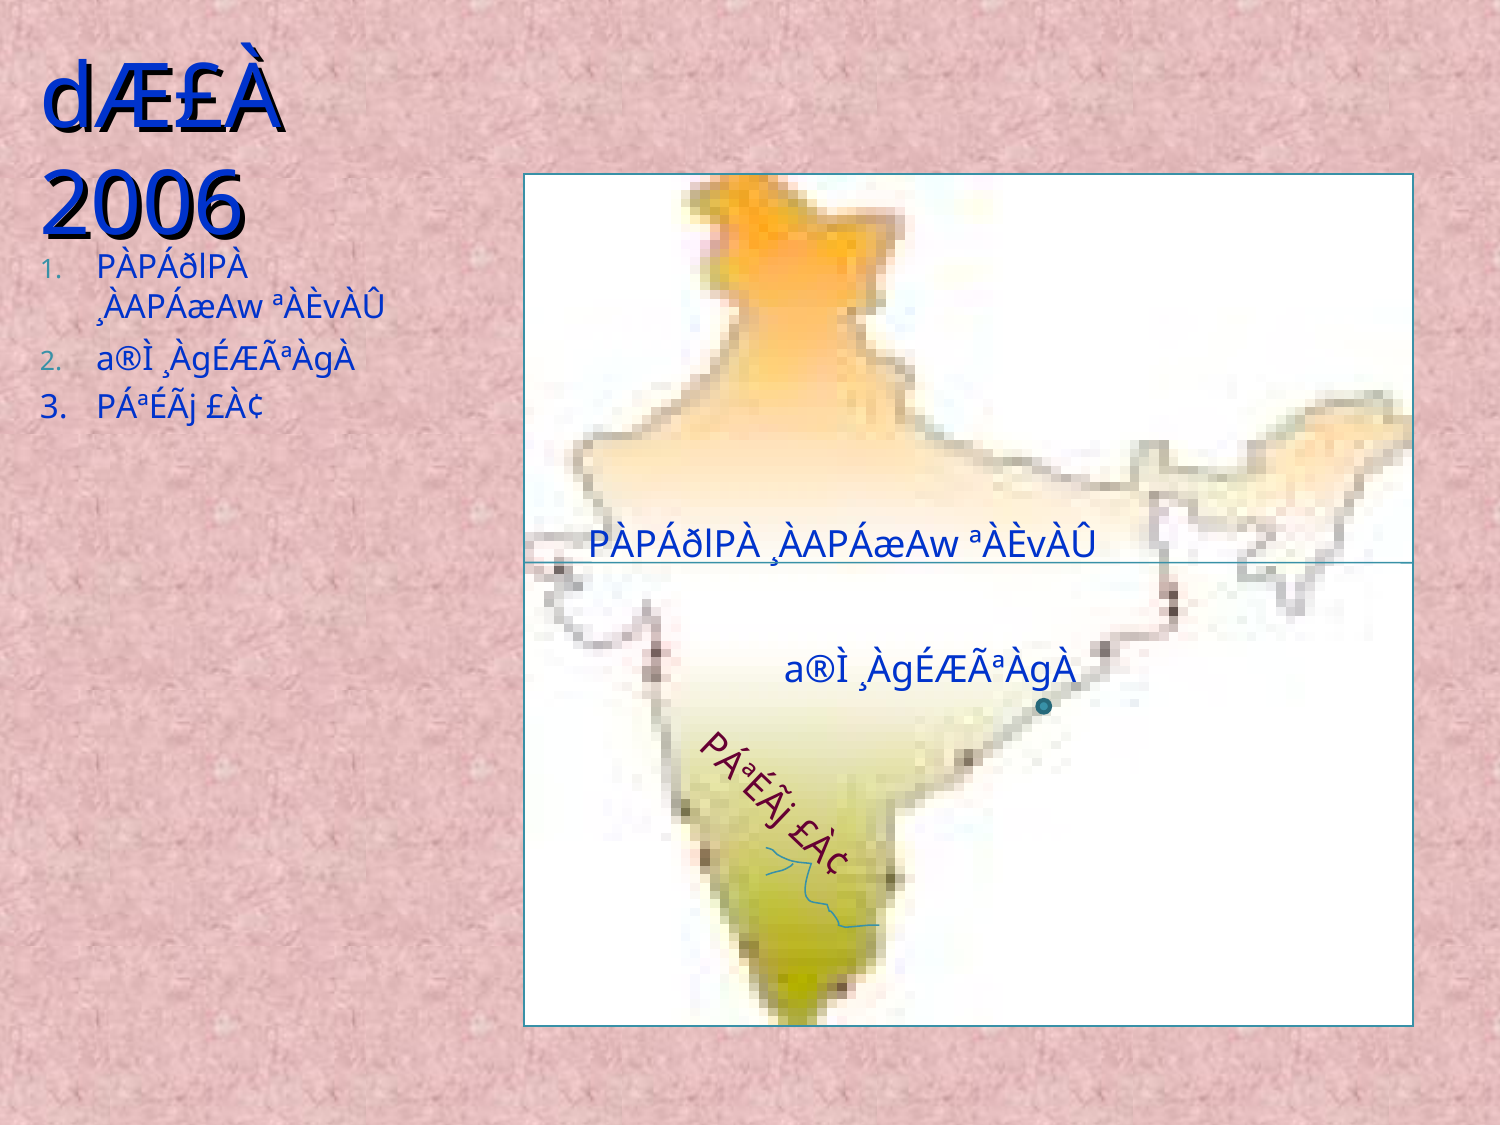

dÆ£À 2006
PÀPÁðlPÀ ¸ÀAPÁæAw ªÀÈvÀÛ
a®Ì ¸ÀgÉÆÃªÀgÀ
PÁªÉÃj £À¢
PÀPÁðlPÀ ¸ÀAPÁæAw ªÀÈvÀÛ
a®Ì ¸ÀgÉÆÃªÀgÀ
PÁªÉÃj £À¢